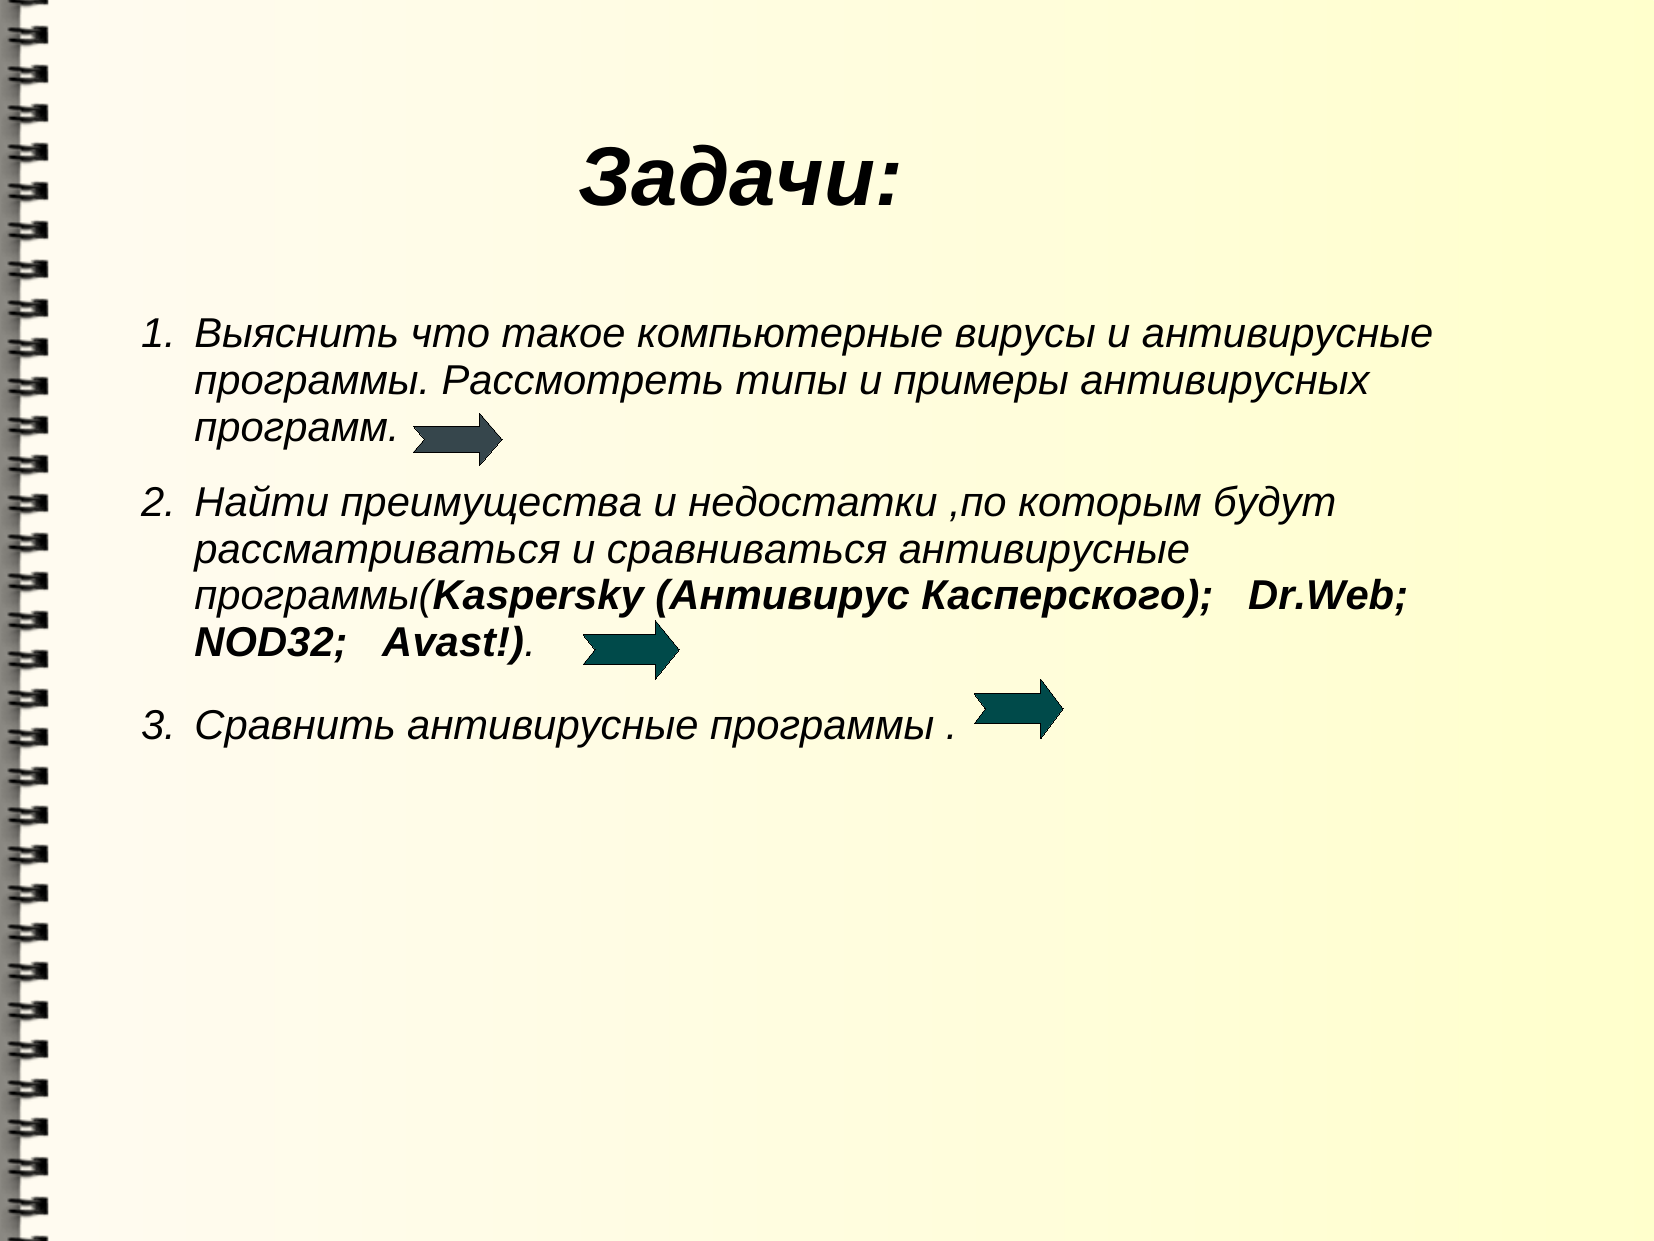

# Задачи:
Выяснить что такое компьютерные вирусы и антивирусные программы. Рассмотреть типы и примеры антивирусных программ.
Найти преимущества и недостатки ,по которым будут рассматриваться и сравниваться антивирусные программы(Kaspersky (Антивирус Касперского); Dr.Web; NOD32; Аvast!).
Сравнить антивирусные программы .